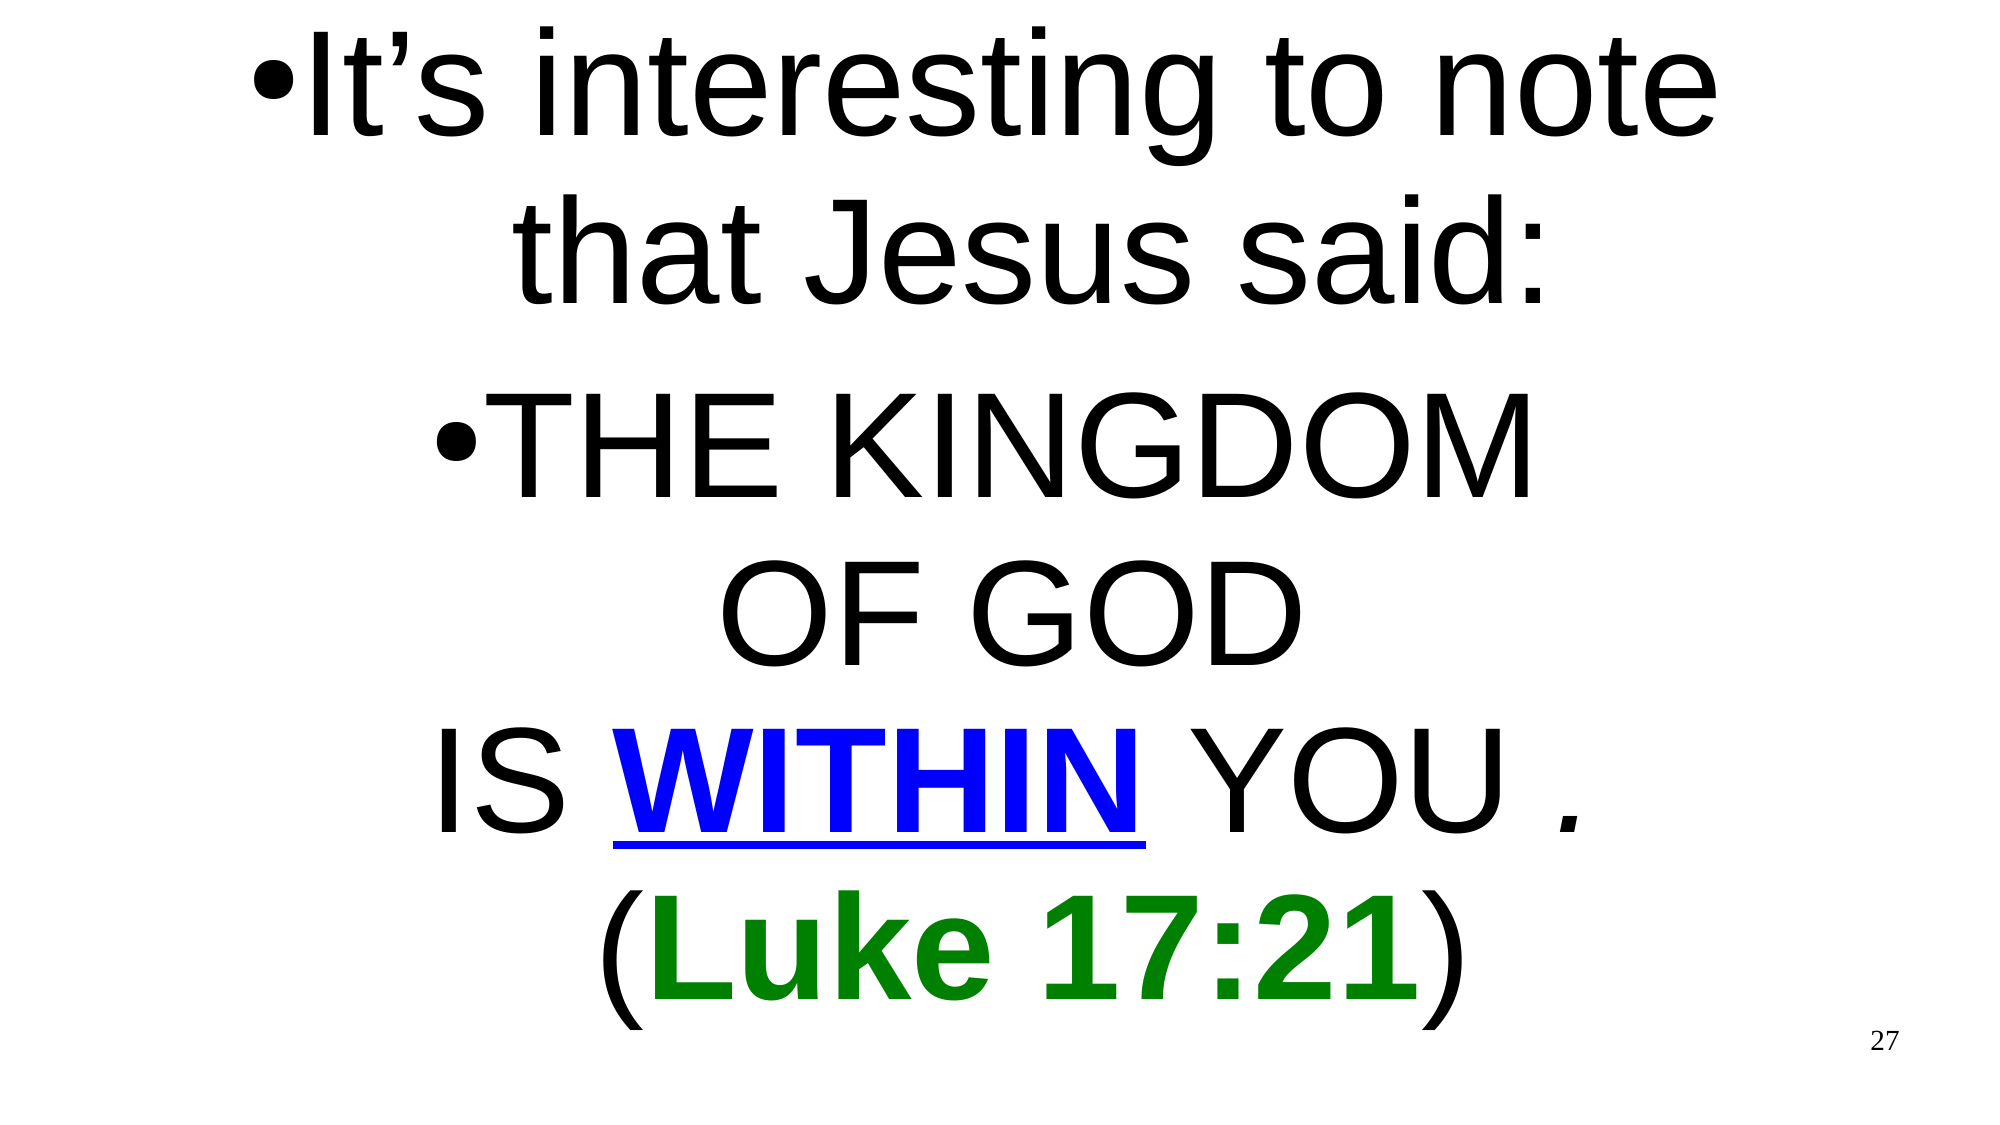

# It’s interesting to note that Jesus said:
THE KINGDOM
OF GOD
IS WITHIN YOU .
(Luke 17:21)
27